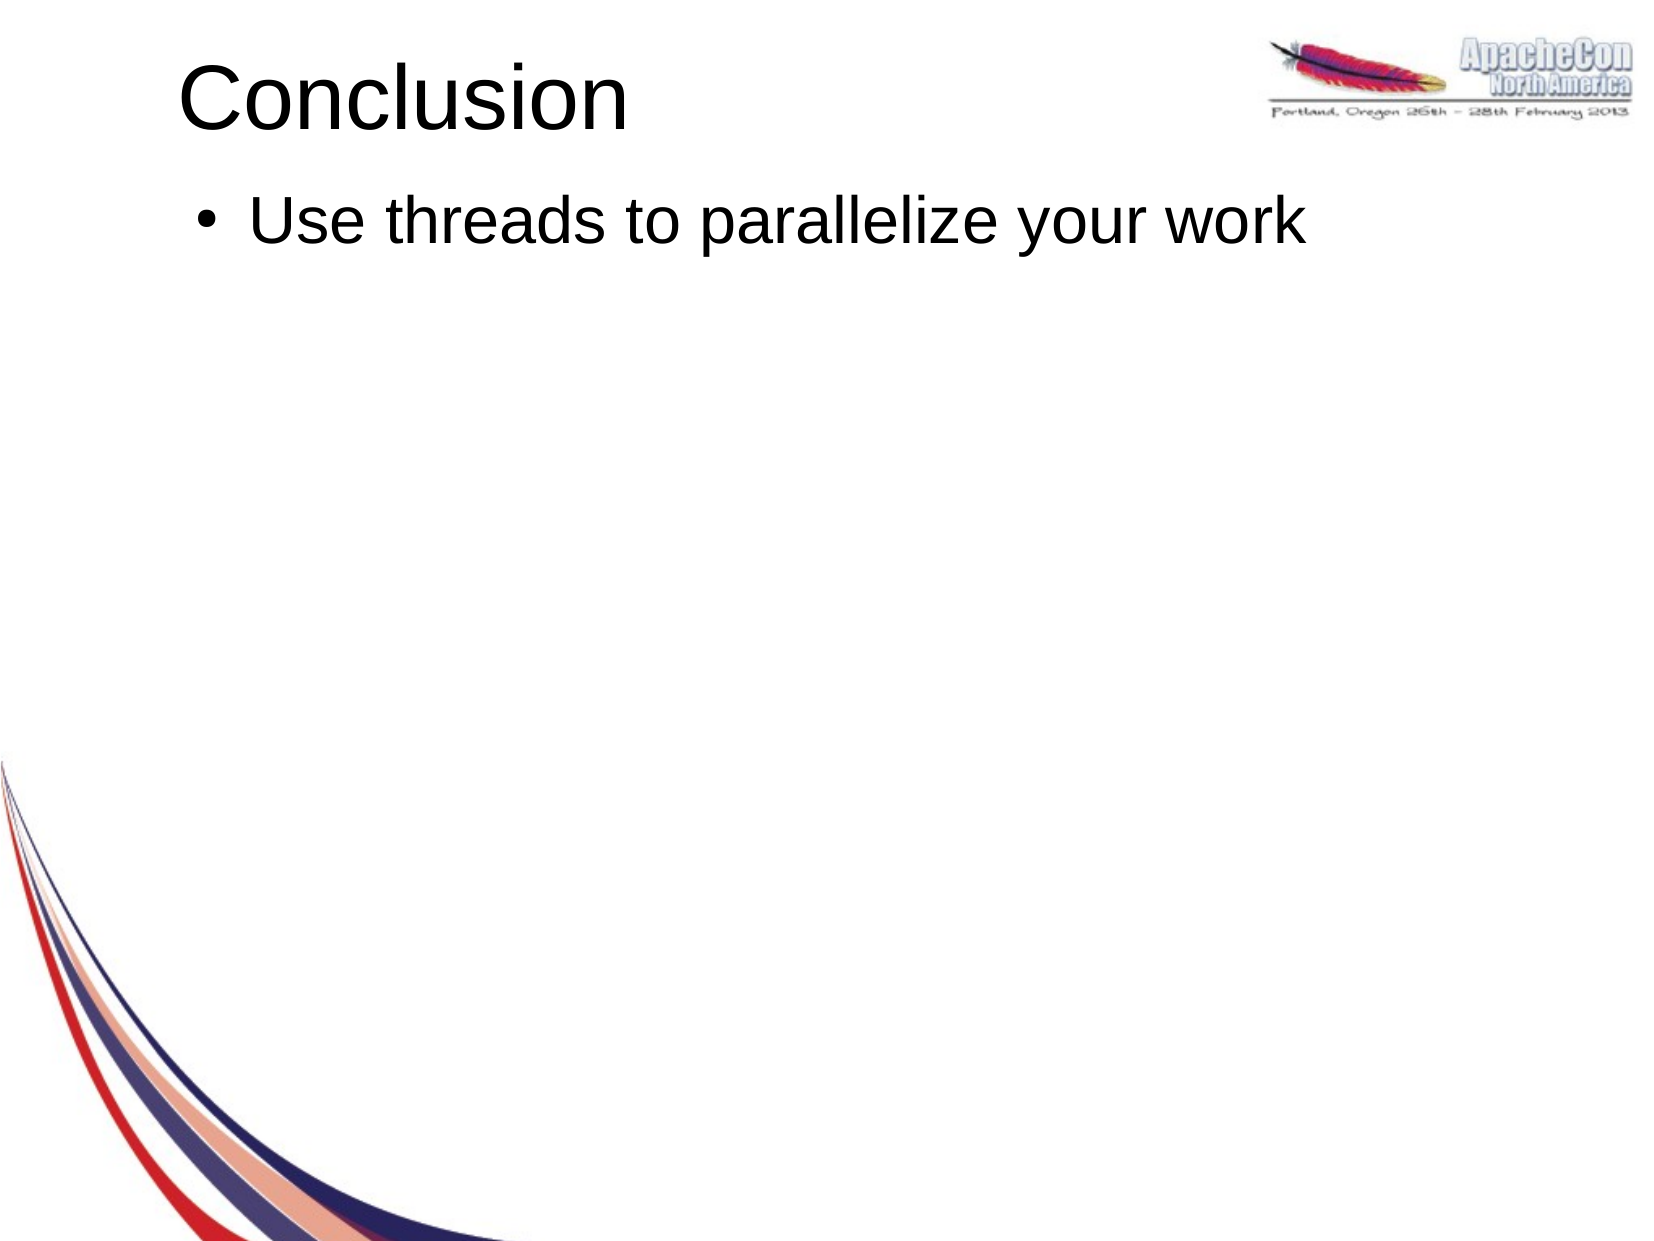

# Conclusion
Use threads to parallelize your work